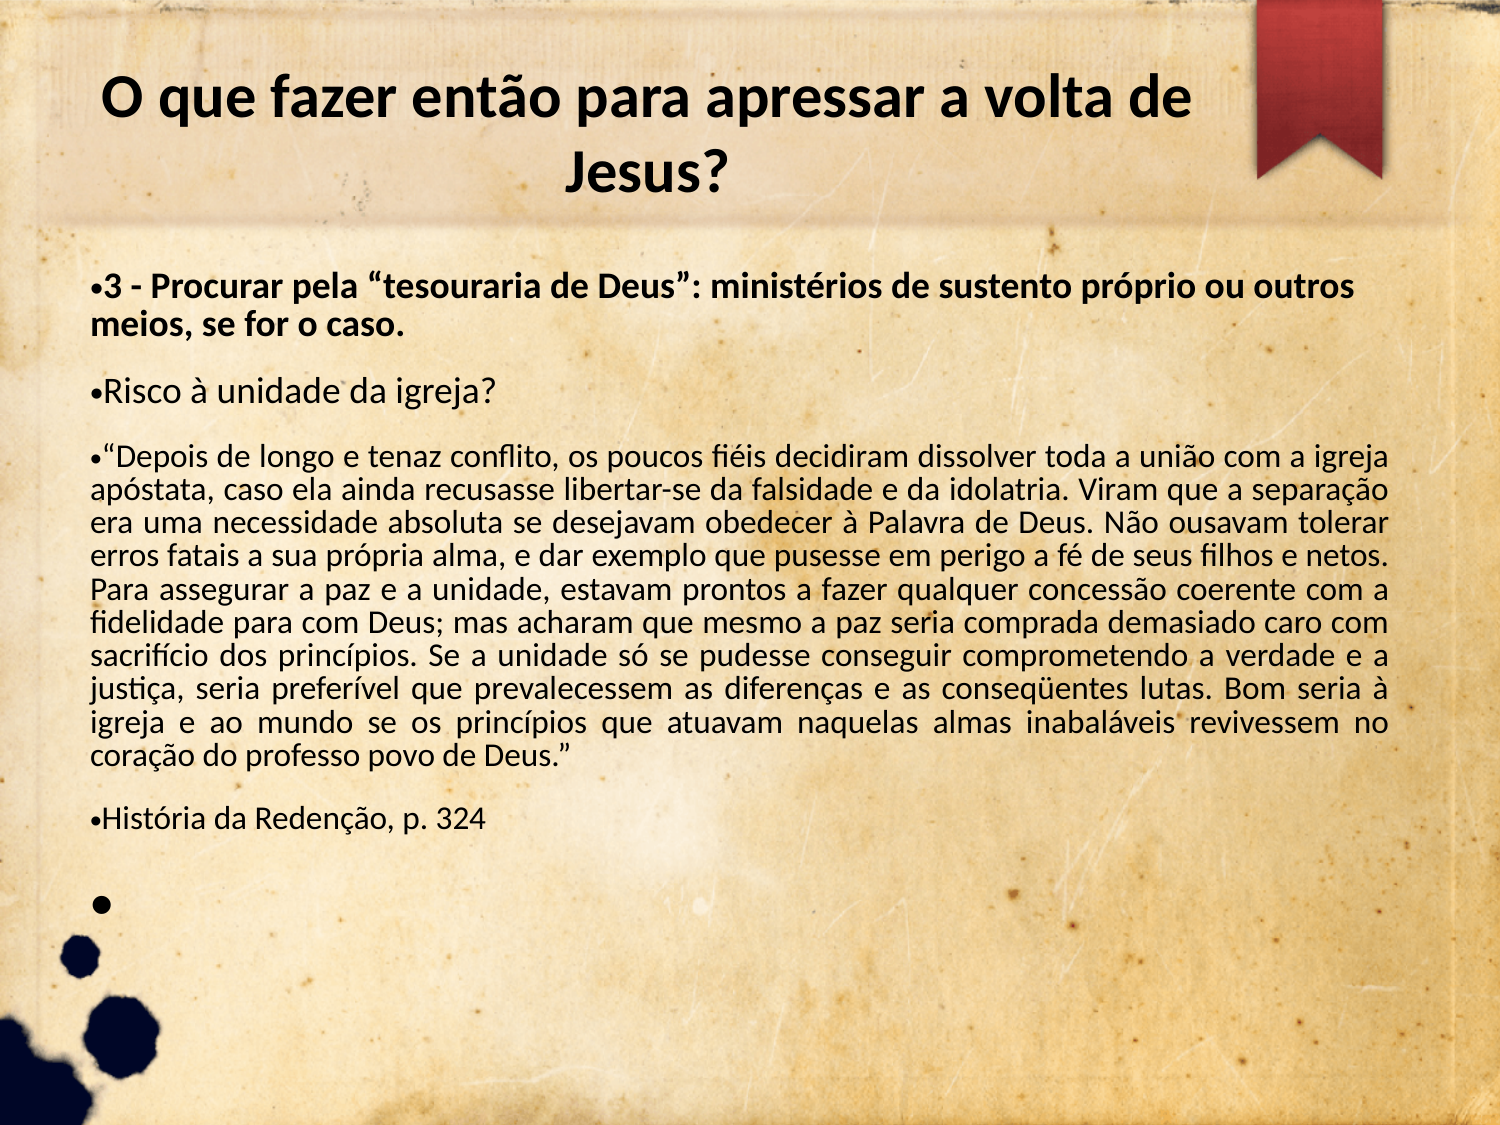

# O que fazer então para apressar a volta de Jesus?
3 - Procurar pela “tesouraria de Deus”: ministérios de sustento próprio ou outros meios, se for o caso.
Risco à unidade da igreja?
“Depois de longo e tenaz conflito, os poucos fiéis decidiram dissolver toda a união com a igreja apóstata, caso ela ainda recusasse libertar-se da falsidade e da idolatria. Viram que a separação era uma necessidade absoluta se desejavam obedecer à Palavra de Deus. Não ousavam tolerar erros fatais a sua própria alma, e dar exemplo que pusesse em perigo a fé de seus filhos e netos. Para assegurar a paz e a unidade, estavam prontos a fazer qualquer concessão coerente com a fidelidade para com Deus; mas acharam que mesmo a paz seria comprada demasiado caro com sacrifício dos princípios. Se a unidade só se pudesse conseguir comprometendo a verdade e a justiça, seria preferível que prevalecessem as diferenças e as conseqüentes lutas. Bom seria à igreja e ao mundo se os princípios que atuavam naquelas almas inabaláveis revivessem no coração do professo povo de Deus.”
História da Redenção, p. 324